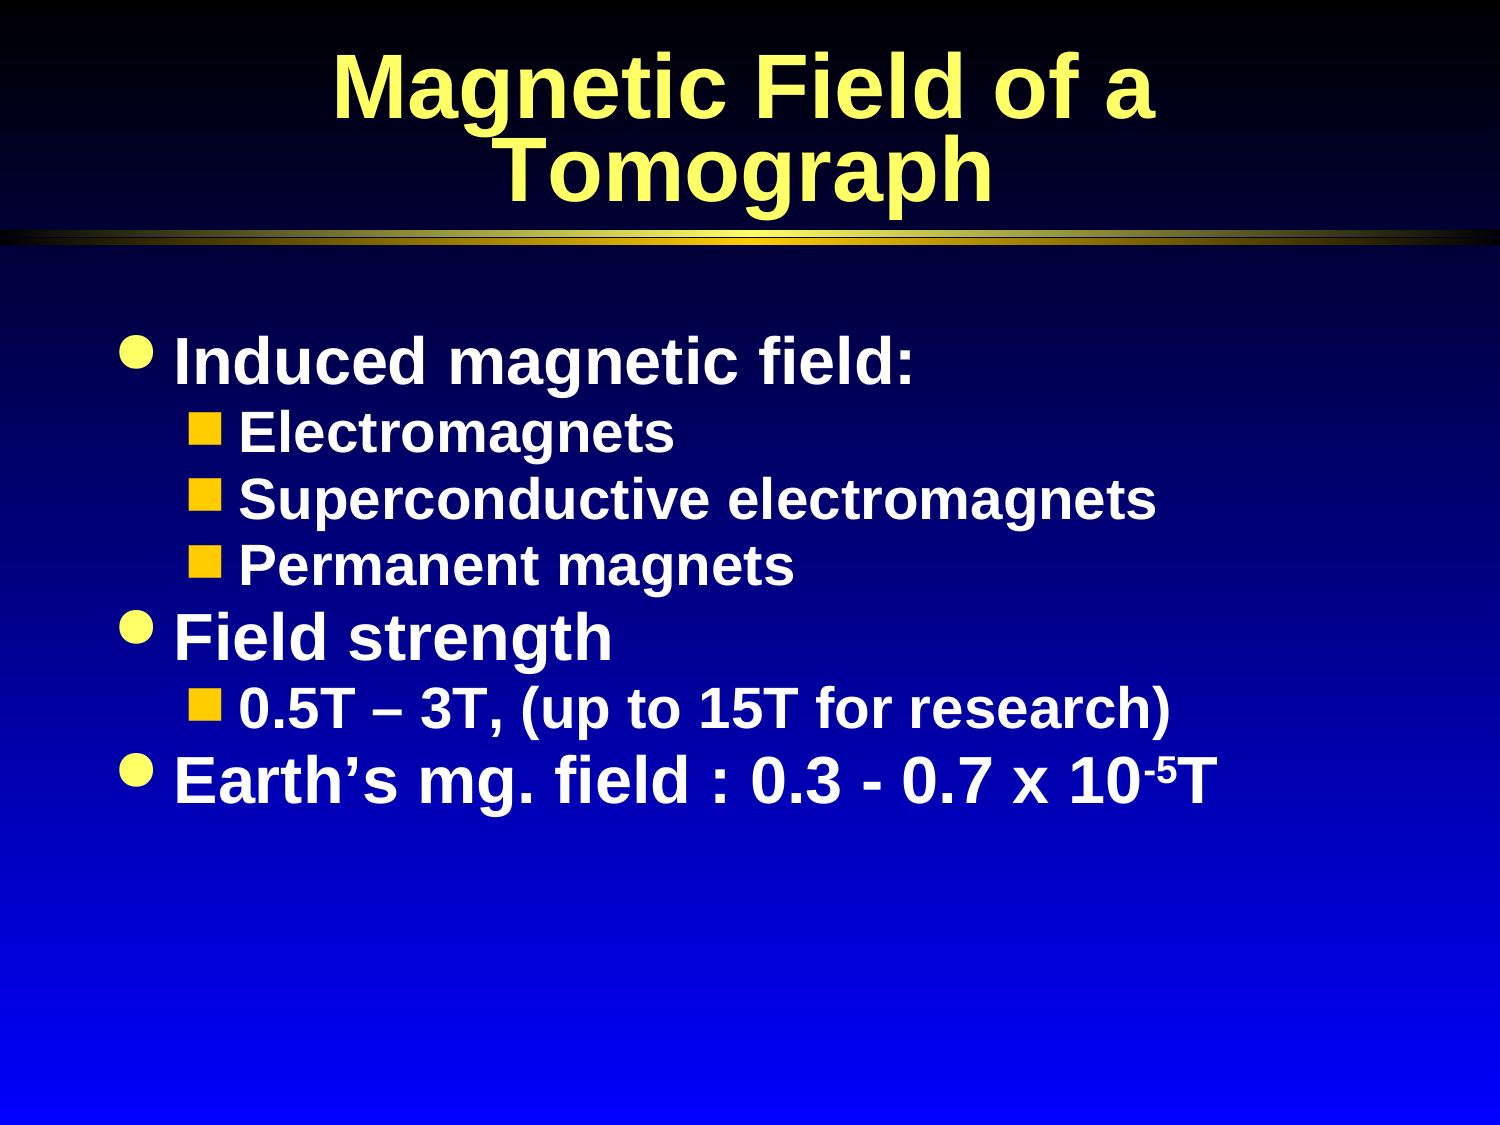

# Magnetic Field of a Tomograph
Induced magnetic field:
Electromagnets
Superconductive electromagnets
Permanent magnets
Field strength
0.5T – 3T, (up to 15T for research)
Earth’s mg. field : 0.3 - 0.7 x 10-5T